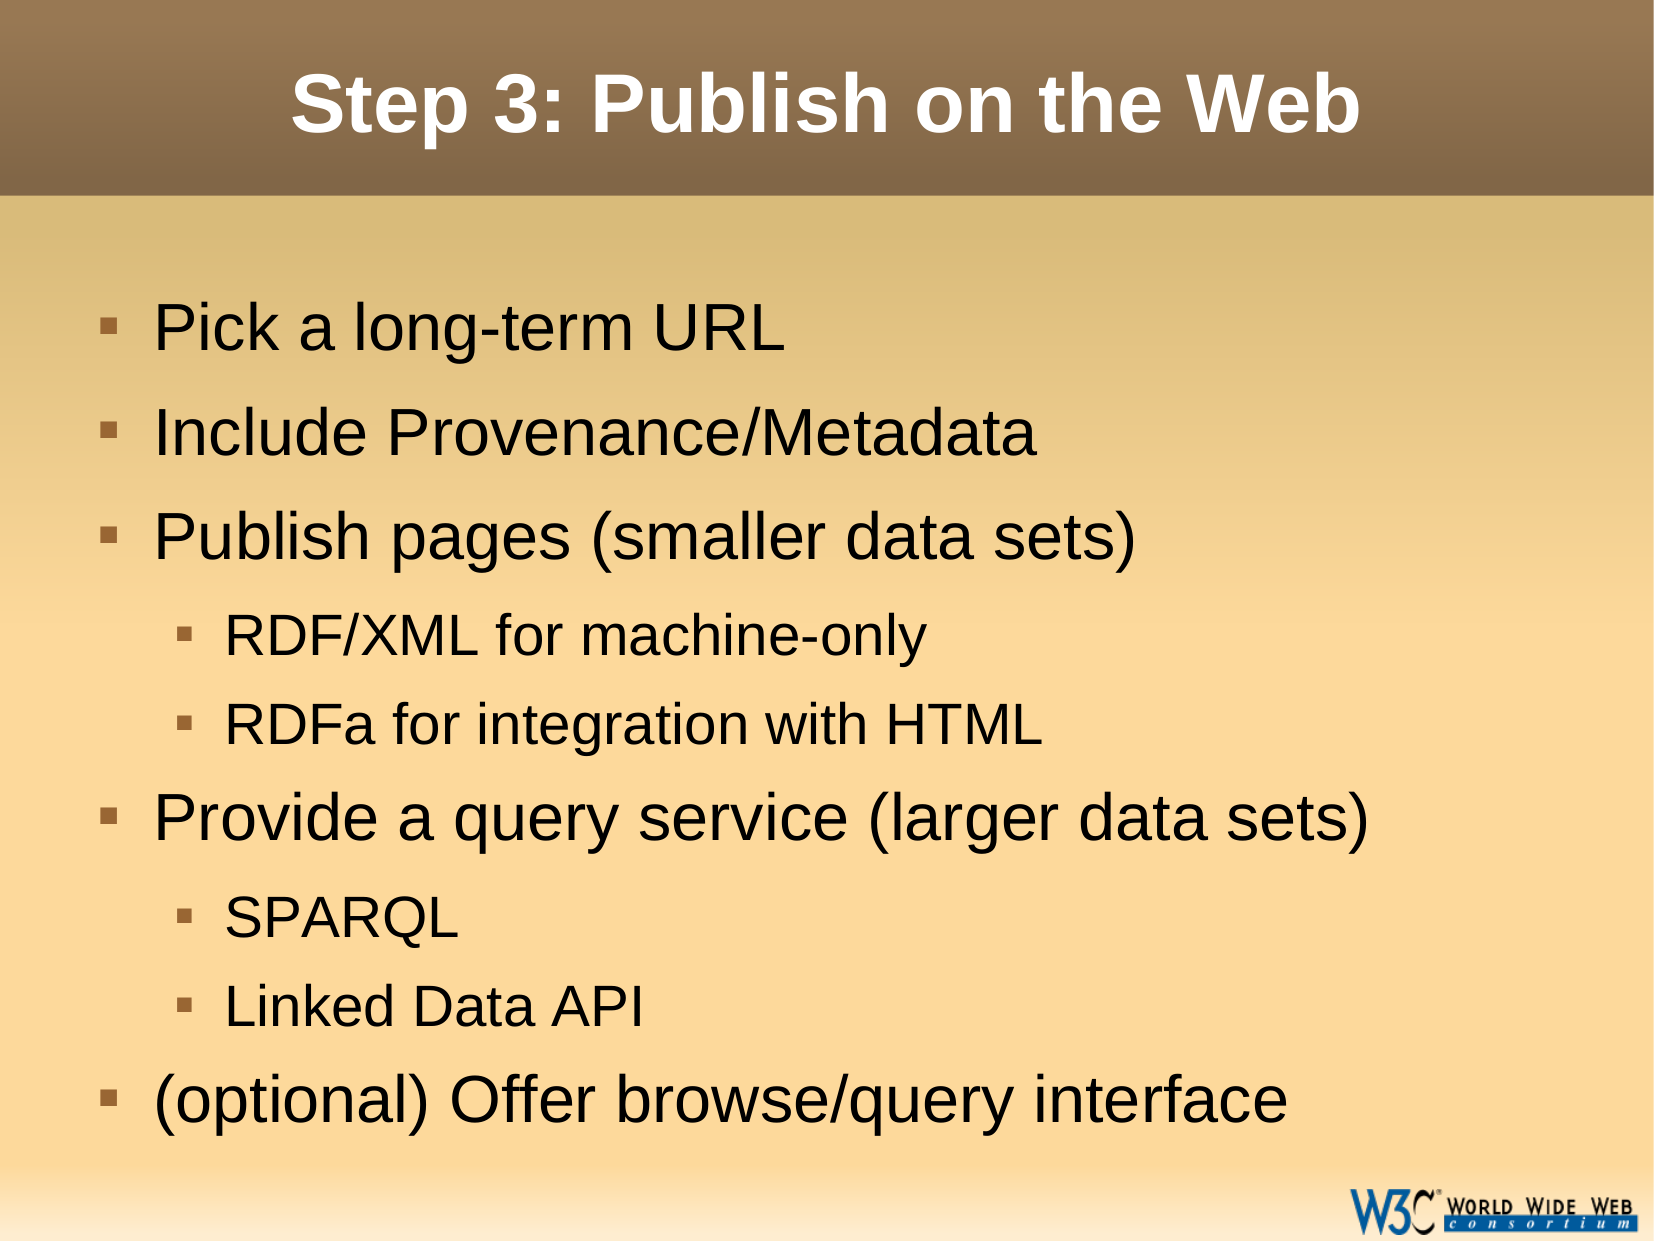

# Step 3: Publish on the Web
Pick a long-term URL
Include Provenance/Metadata
Publish pages (smaller data sets)
RDF/XML for machine-only
RDFa for integration with HTML
Provide a query service (larger data sets)
SPARQL
Linked Data API
(optional) Offer browse/query interface